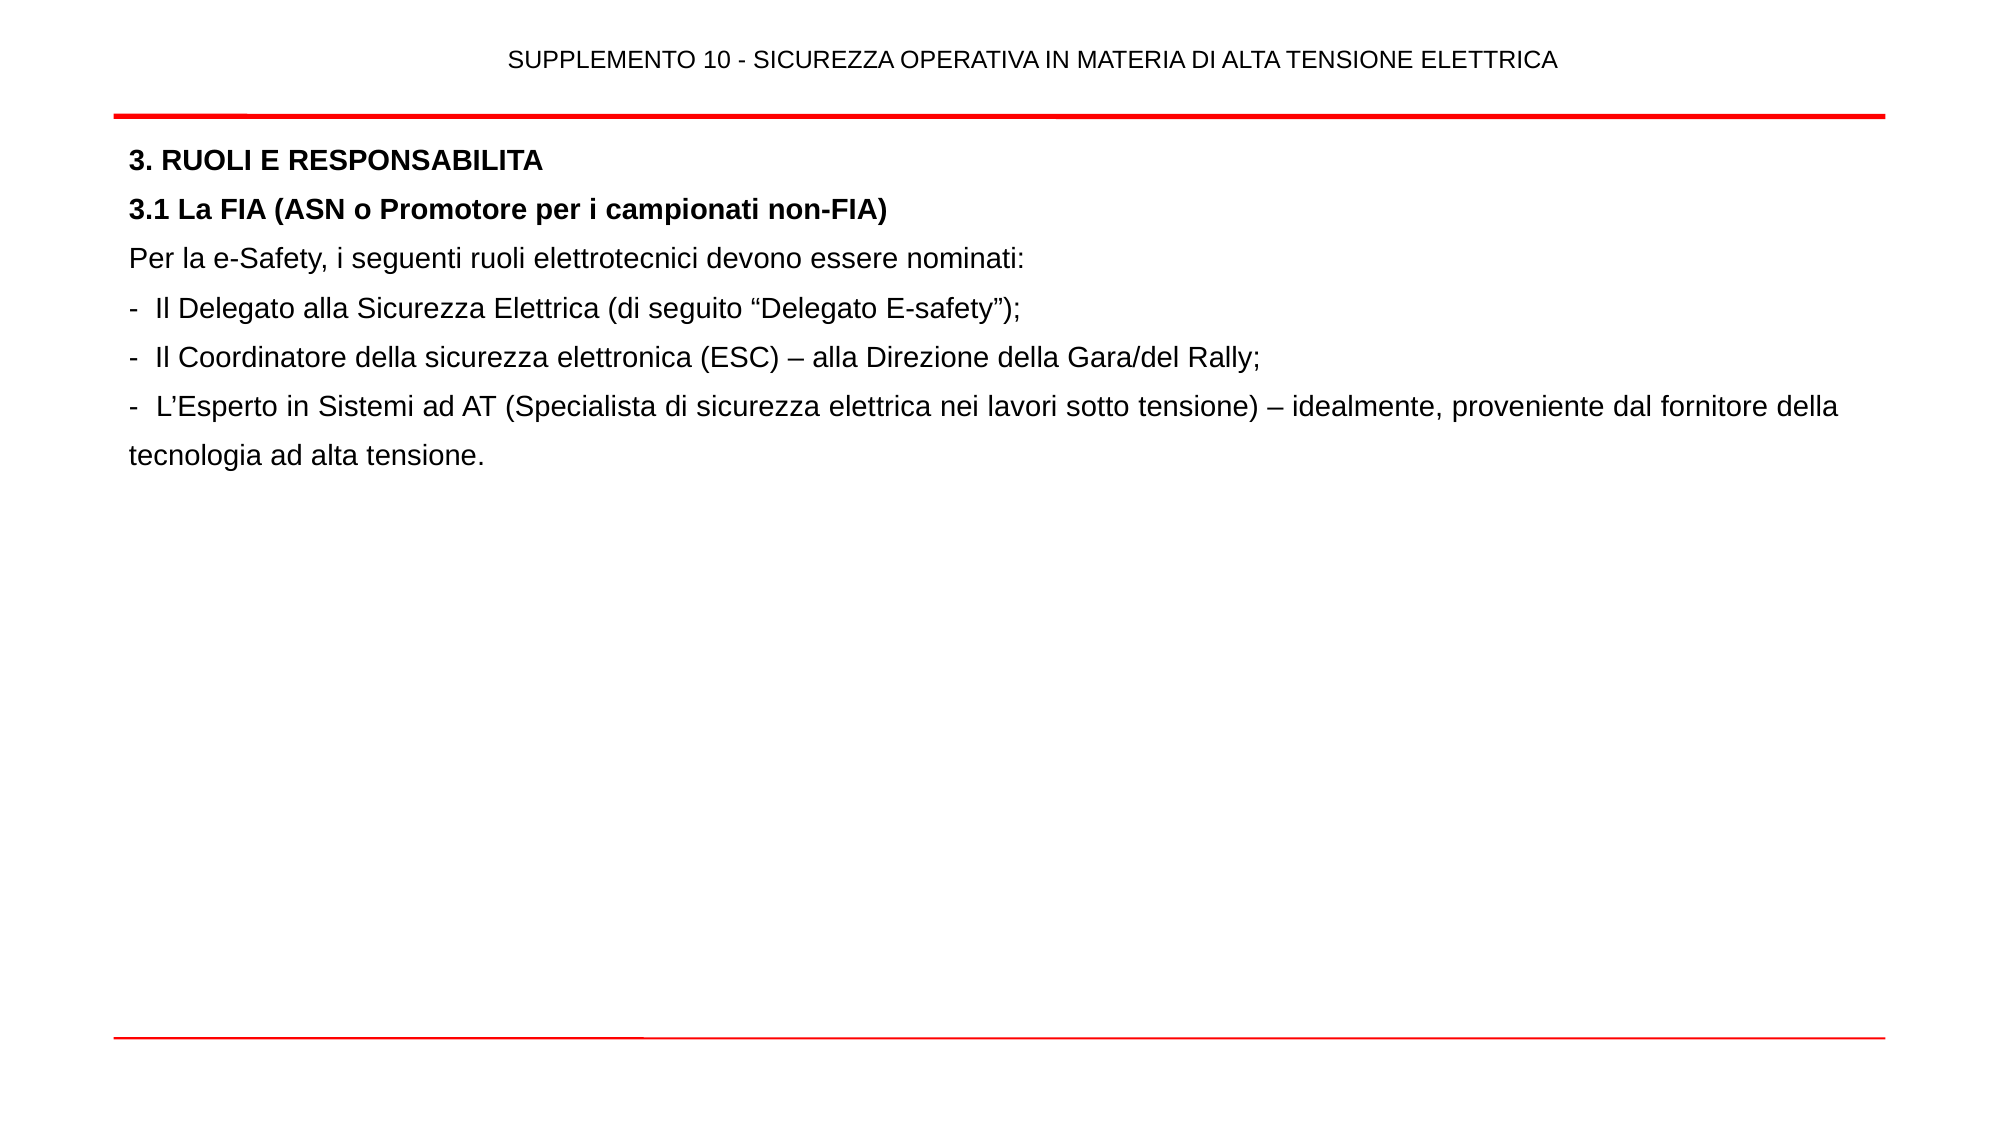

SUPPLEMENTO 10 - SICUREZZA OPERATIVA IN MATERIA DI ALTA TENSIONE ELETTRICA
3. RUOLI E RESPONSABILITA
3.1 La FIA (ASN o Promotore per i campionati non-FIA)
Per la e-Safety, i seguenti ruoli elettrotecnici devono essere nominati:
- Il Delegato alla Sicurezza Elettrica (di seguito “Delegato E-safety”);
- Il Coordinatore della sicurezza elettronica (ESC) – alla Direzione della Gara/del Rally;
- L’Esperto in Sistemi ad AT (Specialista di sicurezza elettrica nei lavori sotto tensione) – idealmente, proveniente dal fornitore della tecnologia ad alta tensione.